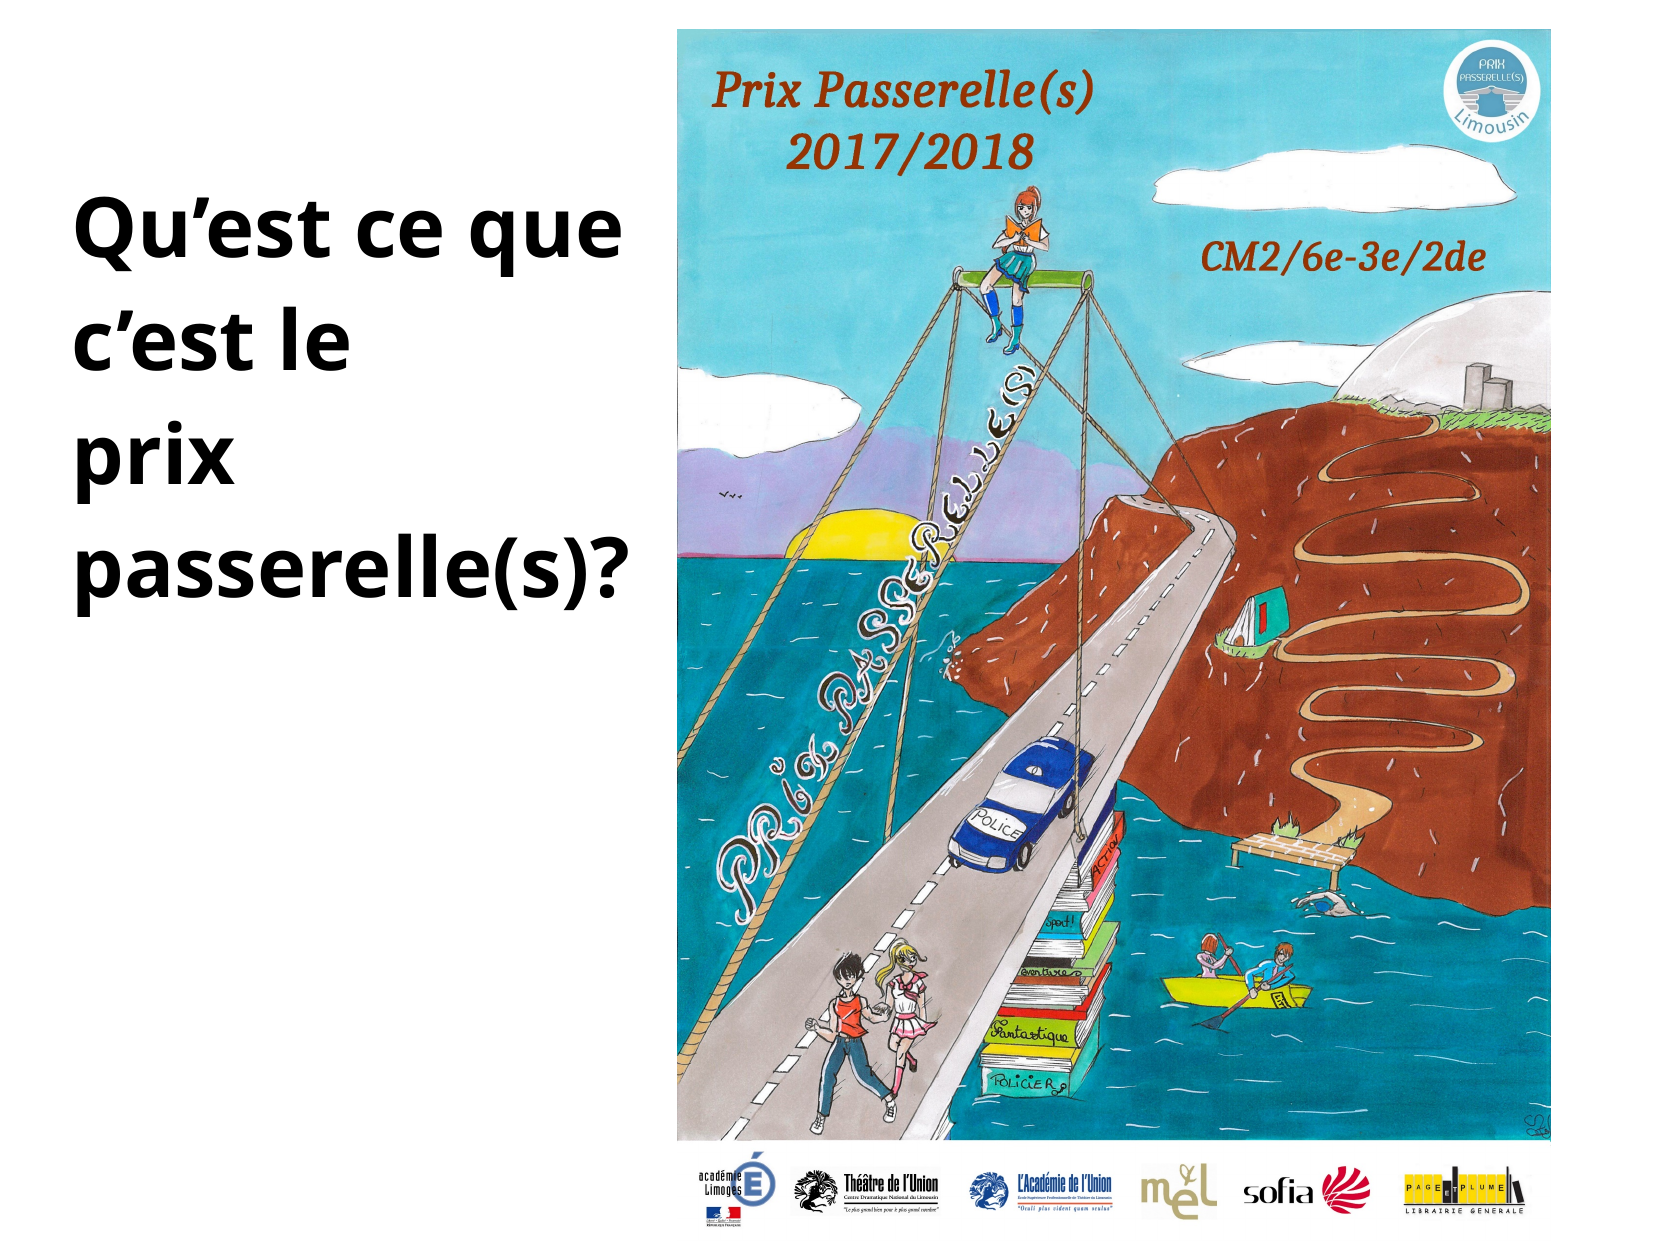

Qu’est ce que
c’est le
prix passerelle(s)?